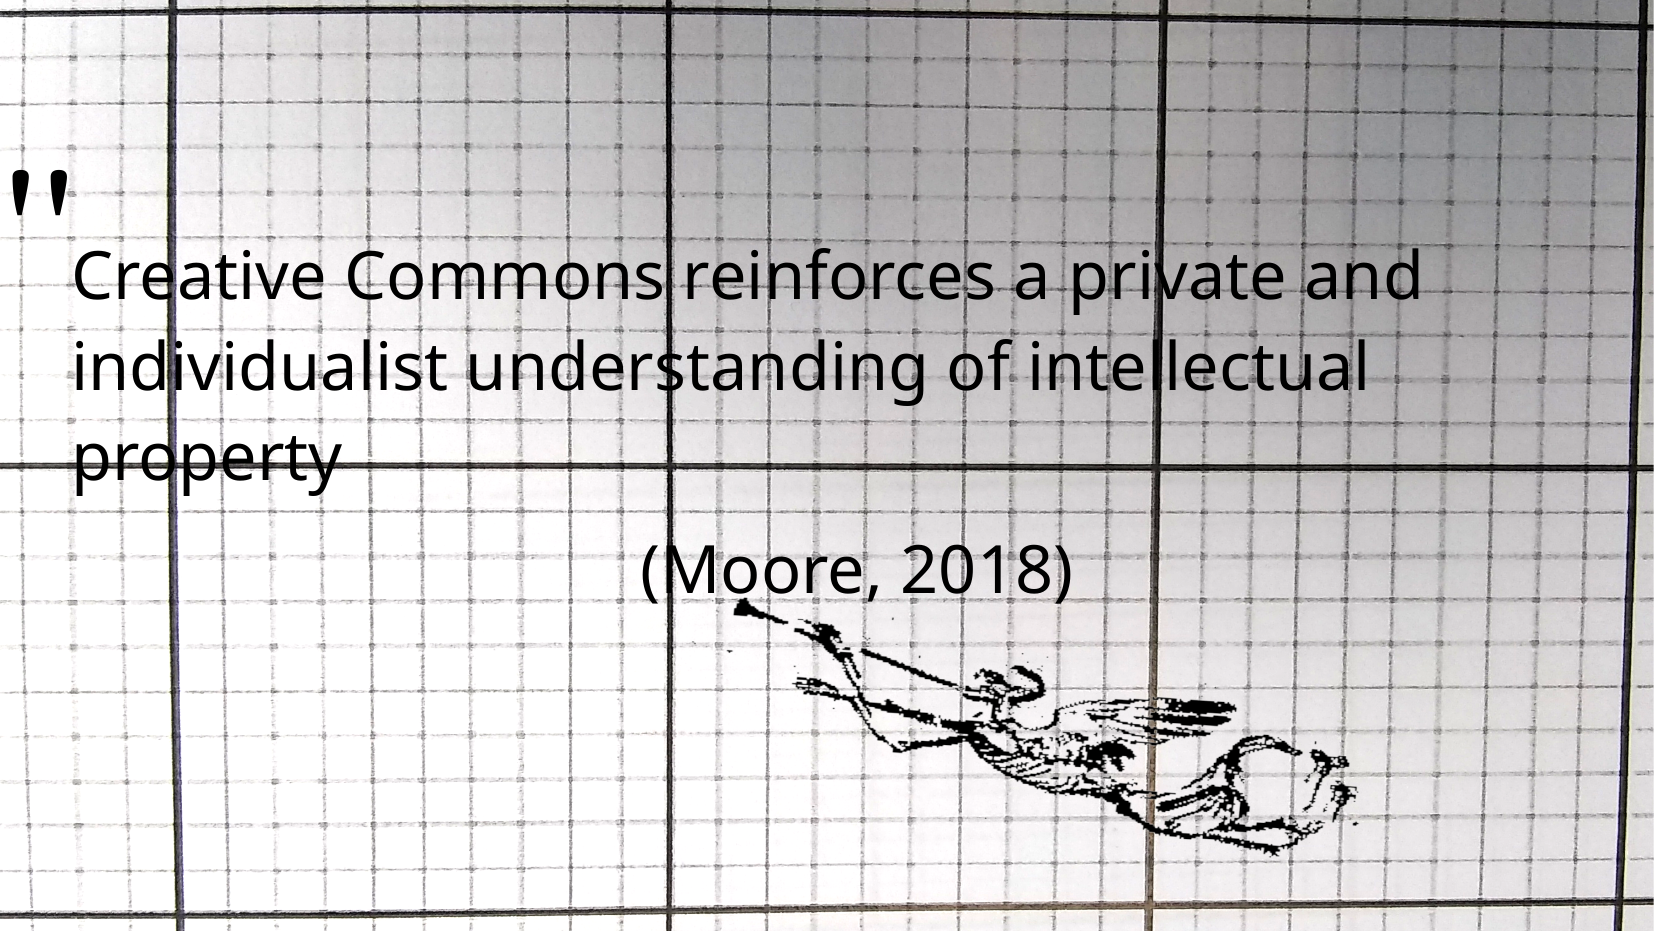

# Creative Commons reinforces a private and individualist understanding of intellectual property
 (Moore, 2018)